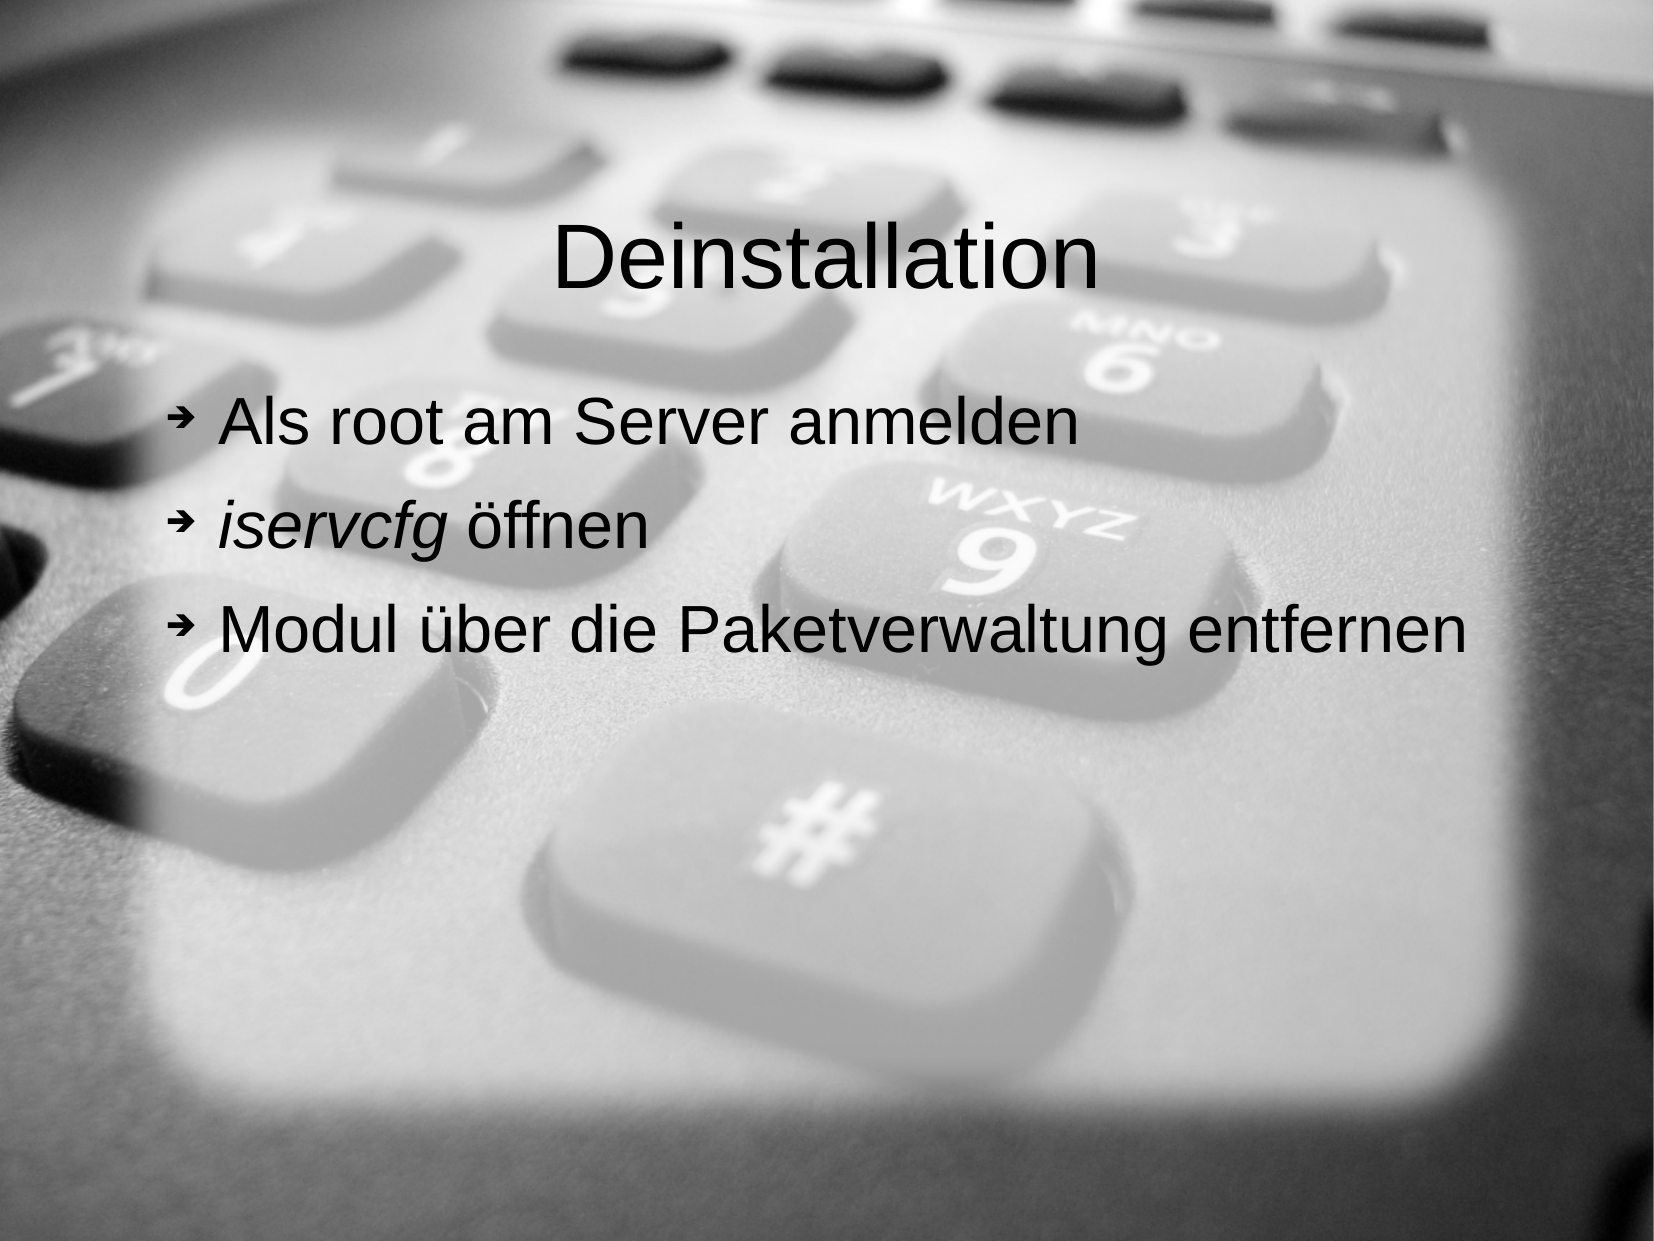

# Deinstallation
Als root am Server anmelden
iservcfg öffnen
Modul über die Paketverwaltung entfernen